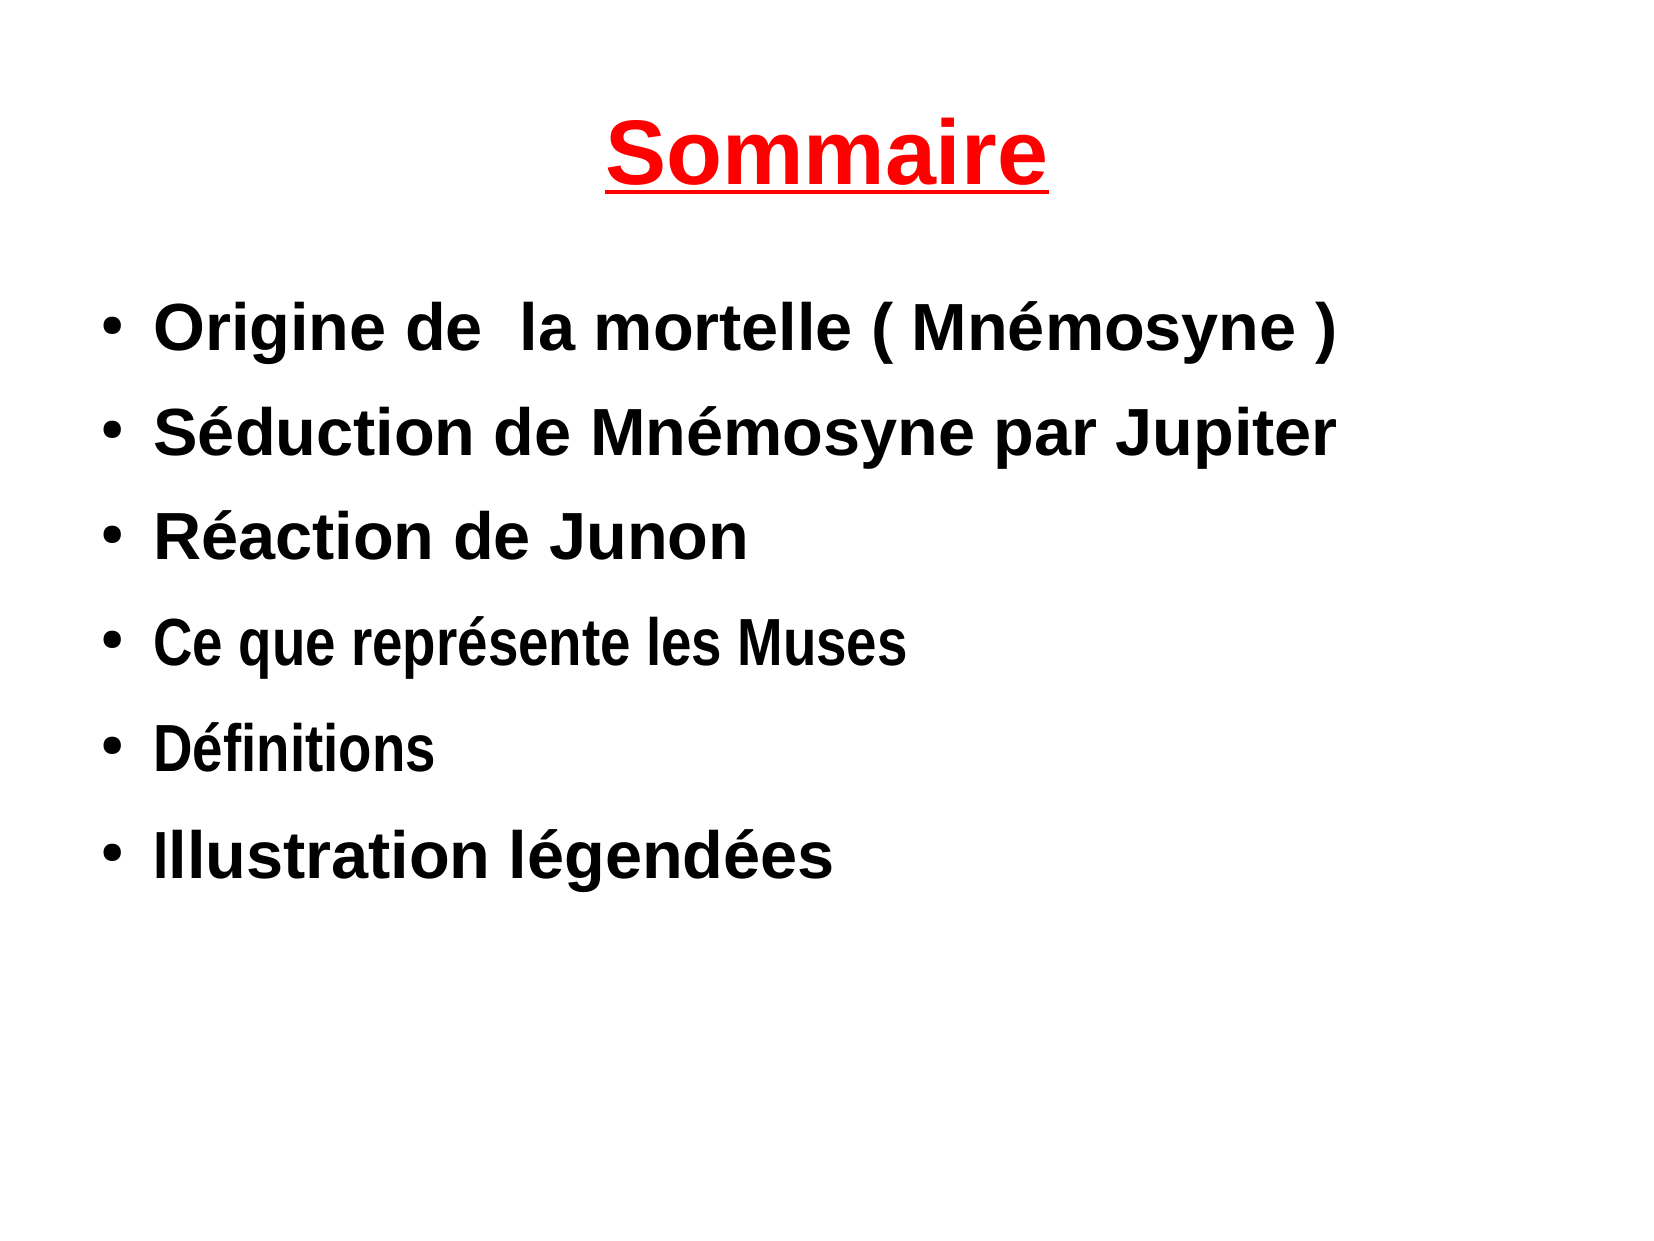

# Sommaire
Origine de la mortelle ( Mnémosyne )
Séduction de Mnémosyne par Jupiter
Réaction de Junon
Ce que représente les Muses
Définitions
Illustration légendées